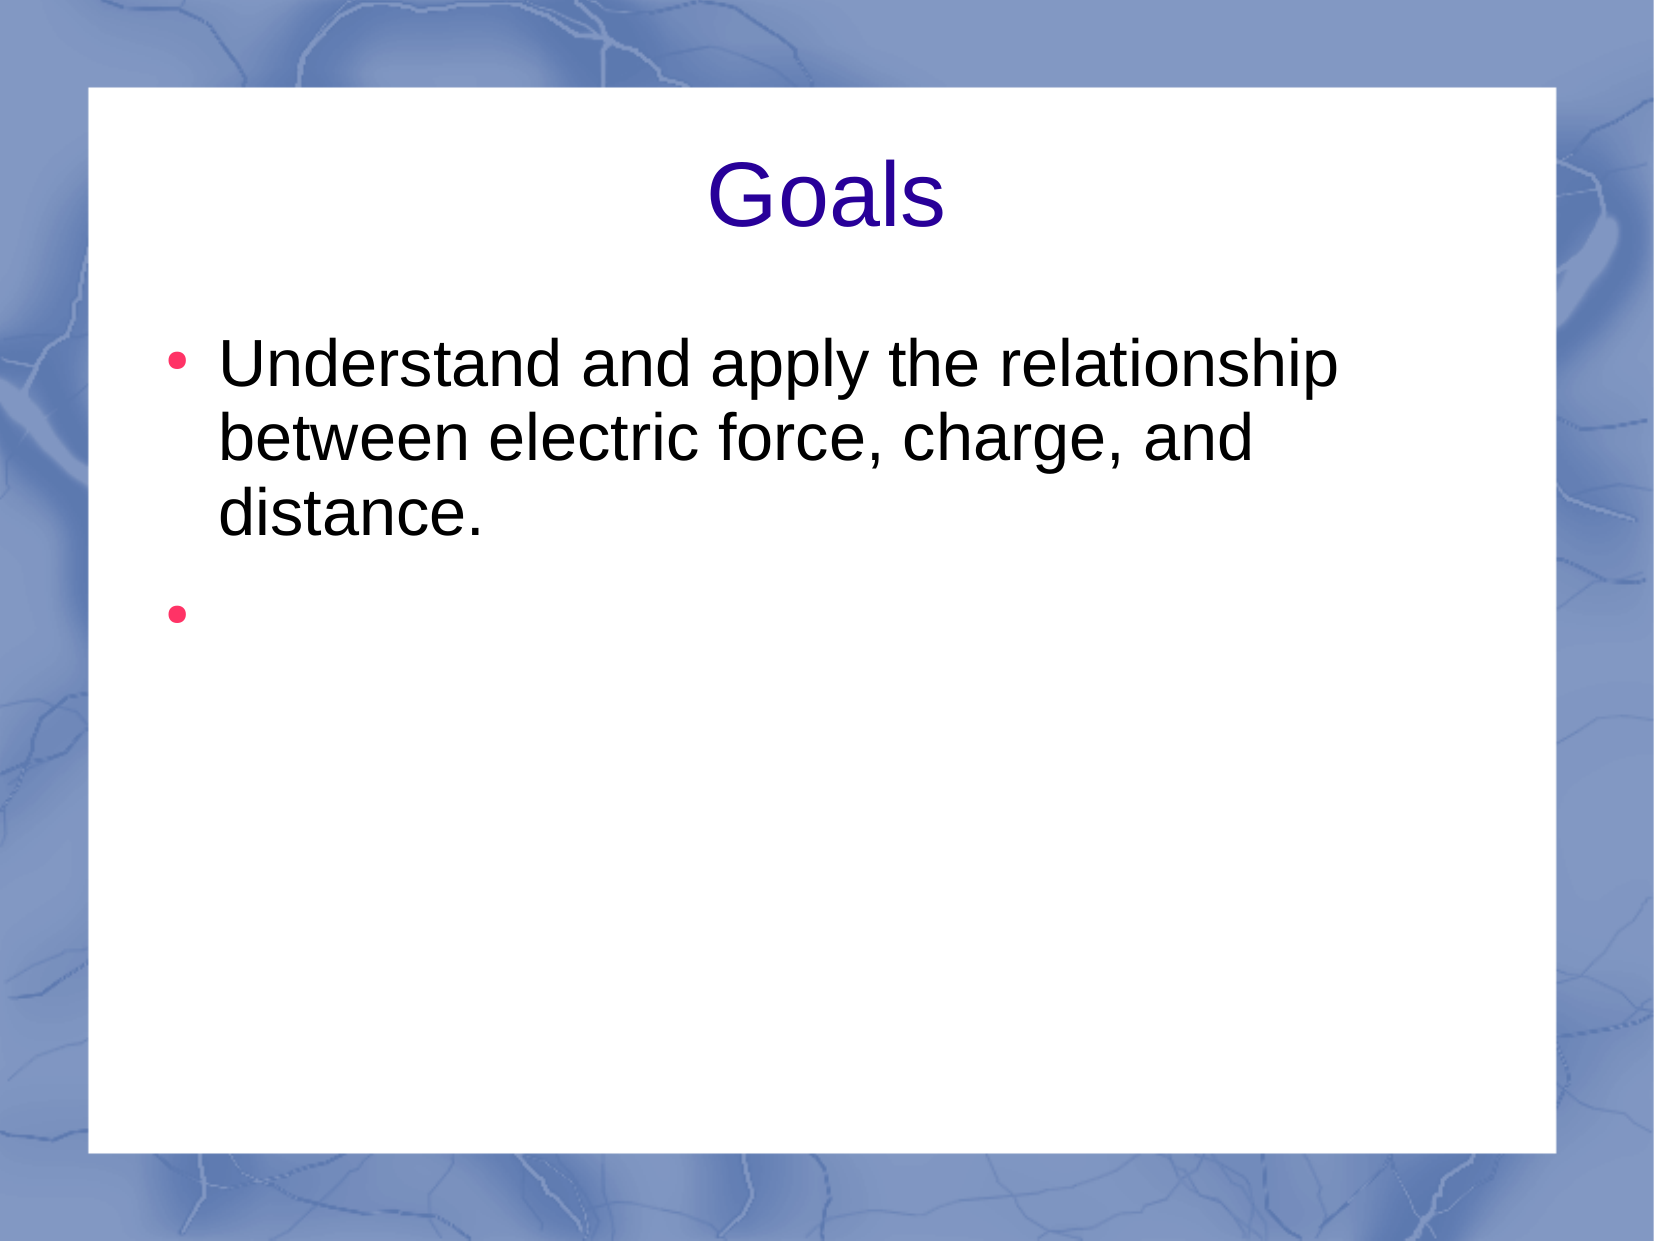

# Goals
Understand and apply the relationship between electric force, charge, and distance.